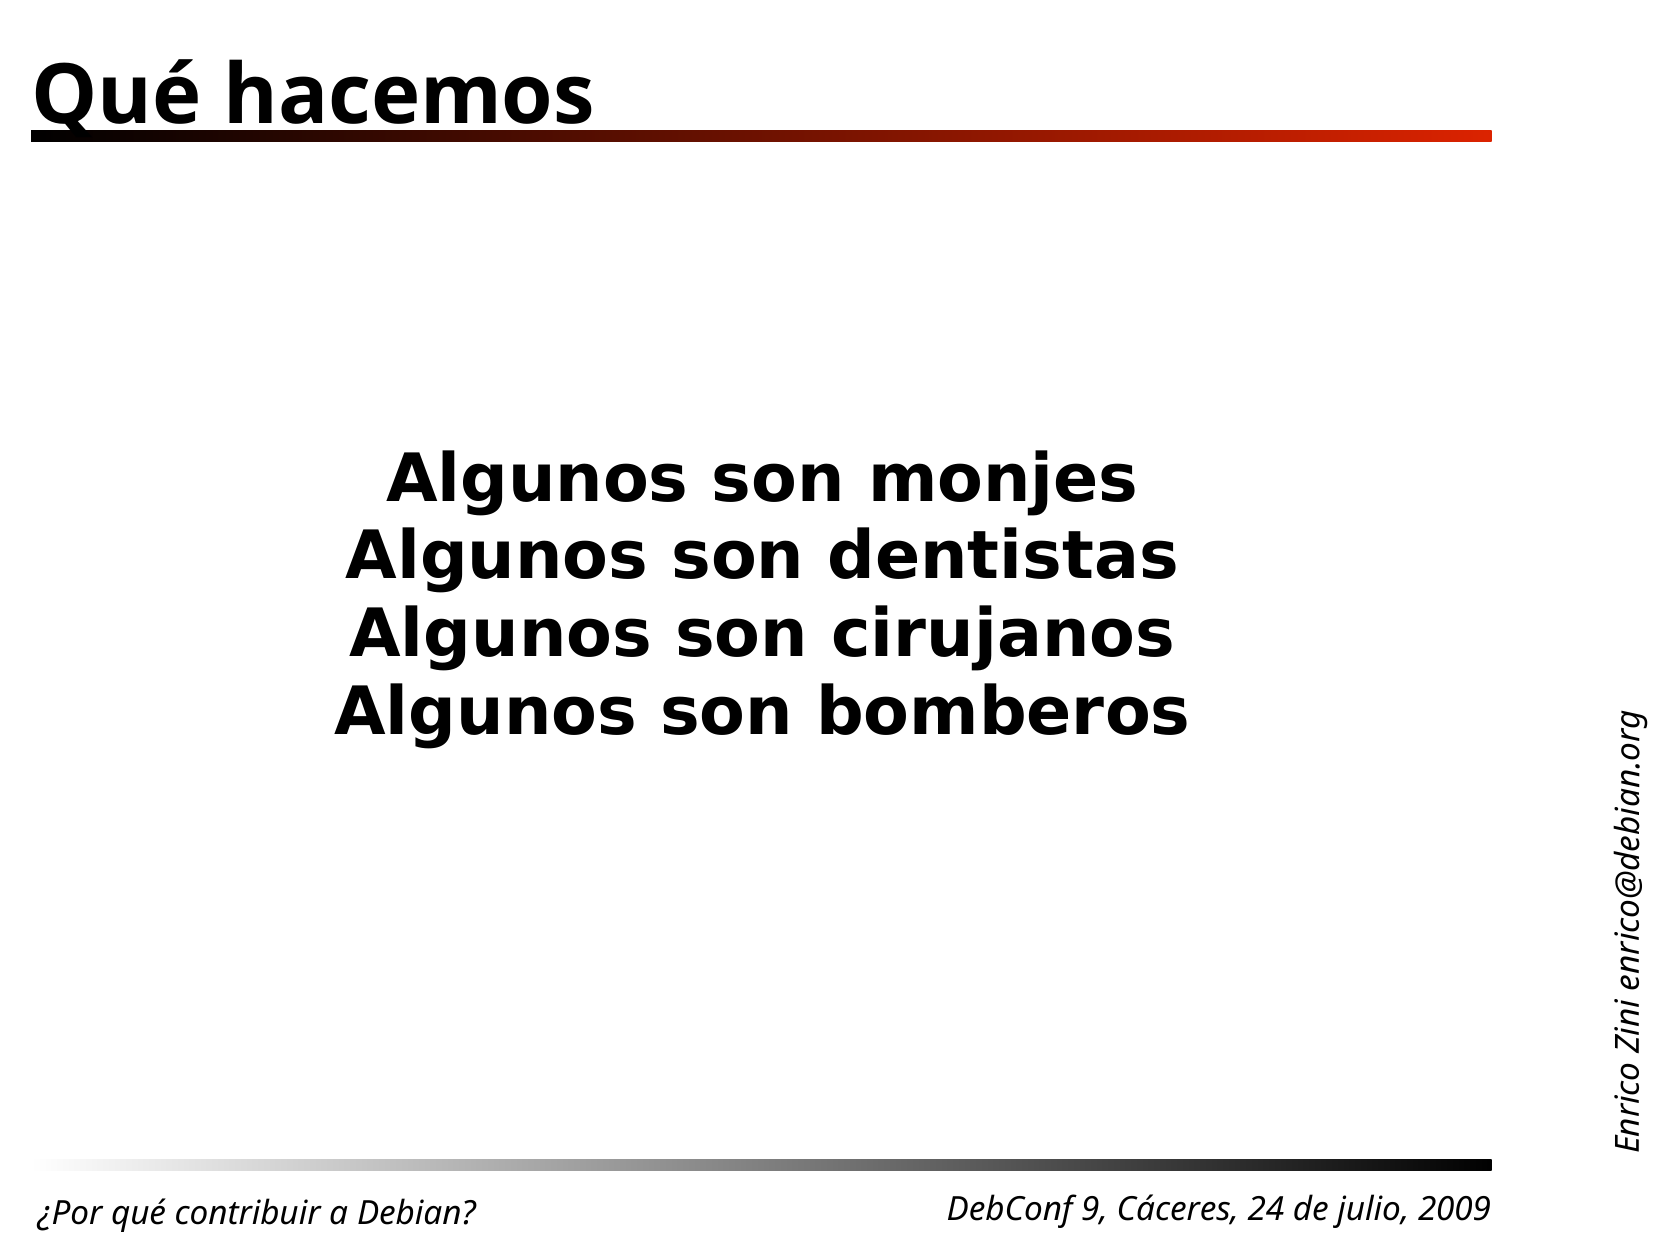

Qué hacemos
Algunos son monjes
Algunos son dentistas
Algunos son cirujanos
Algunos son bomberos